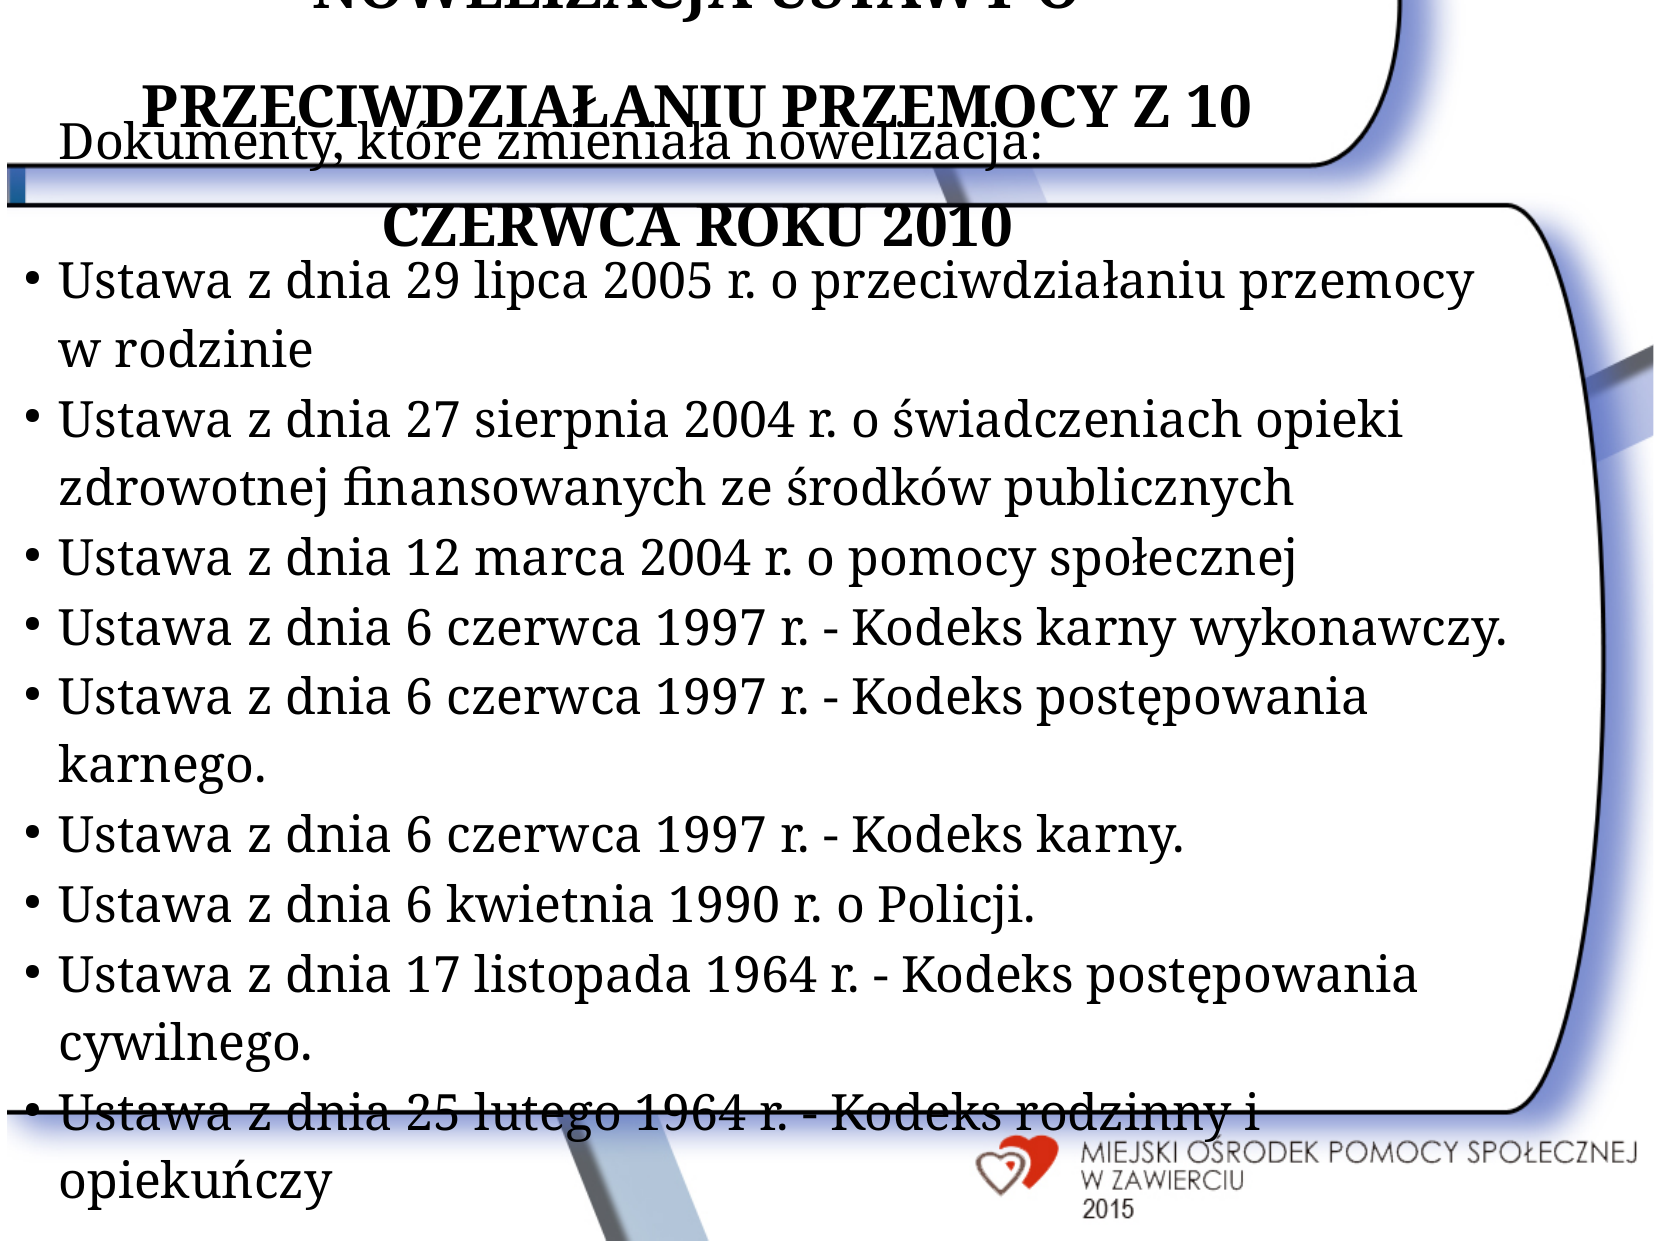

# NOWELIZACJA USTAWY O PRZECIWDZIAŁANIU PRZEMOCY Z 10 CZERWCA ROKU 2010
Dokumenty, które zmieniała nowelizacja:
Ustawa z dnia 29 lipca 2005 r. o przeciwdziałaniu przemocy w rodzinie
Ustawa z dnia 27 sierpnia 2004 r. o świadczeniach opieki zdrowotnej finansowanych ze środków publicznych
Ustawa z dnia 12 marca 2004 r. o pomocy społecznej
Ustawa z dnia 6 czerwca 1997 r. - Kodeks karny wykonawczy.
Ustawa z dnia 6 czerwca 1997 r. - Kodeks postępowania karnego.
Ustawa z dnia 6 czerwca 1997 r. - Kodeks karny.
Ustawa z dnia 6 kwietnia 1990 r. o Policji.
Ustawa z dnia 17 listopada 1964 r. - Kodeks postępowania cywilnego.
Ustawa z dnia 25 lutego 1964 r. - Kodeks rodzinny i opiekuńczy